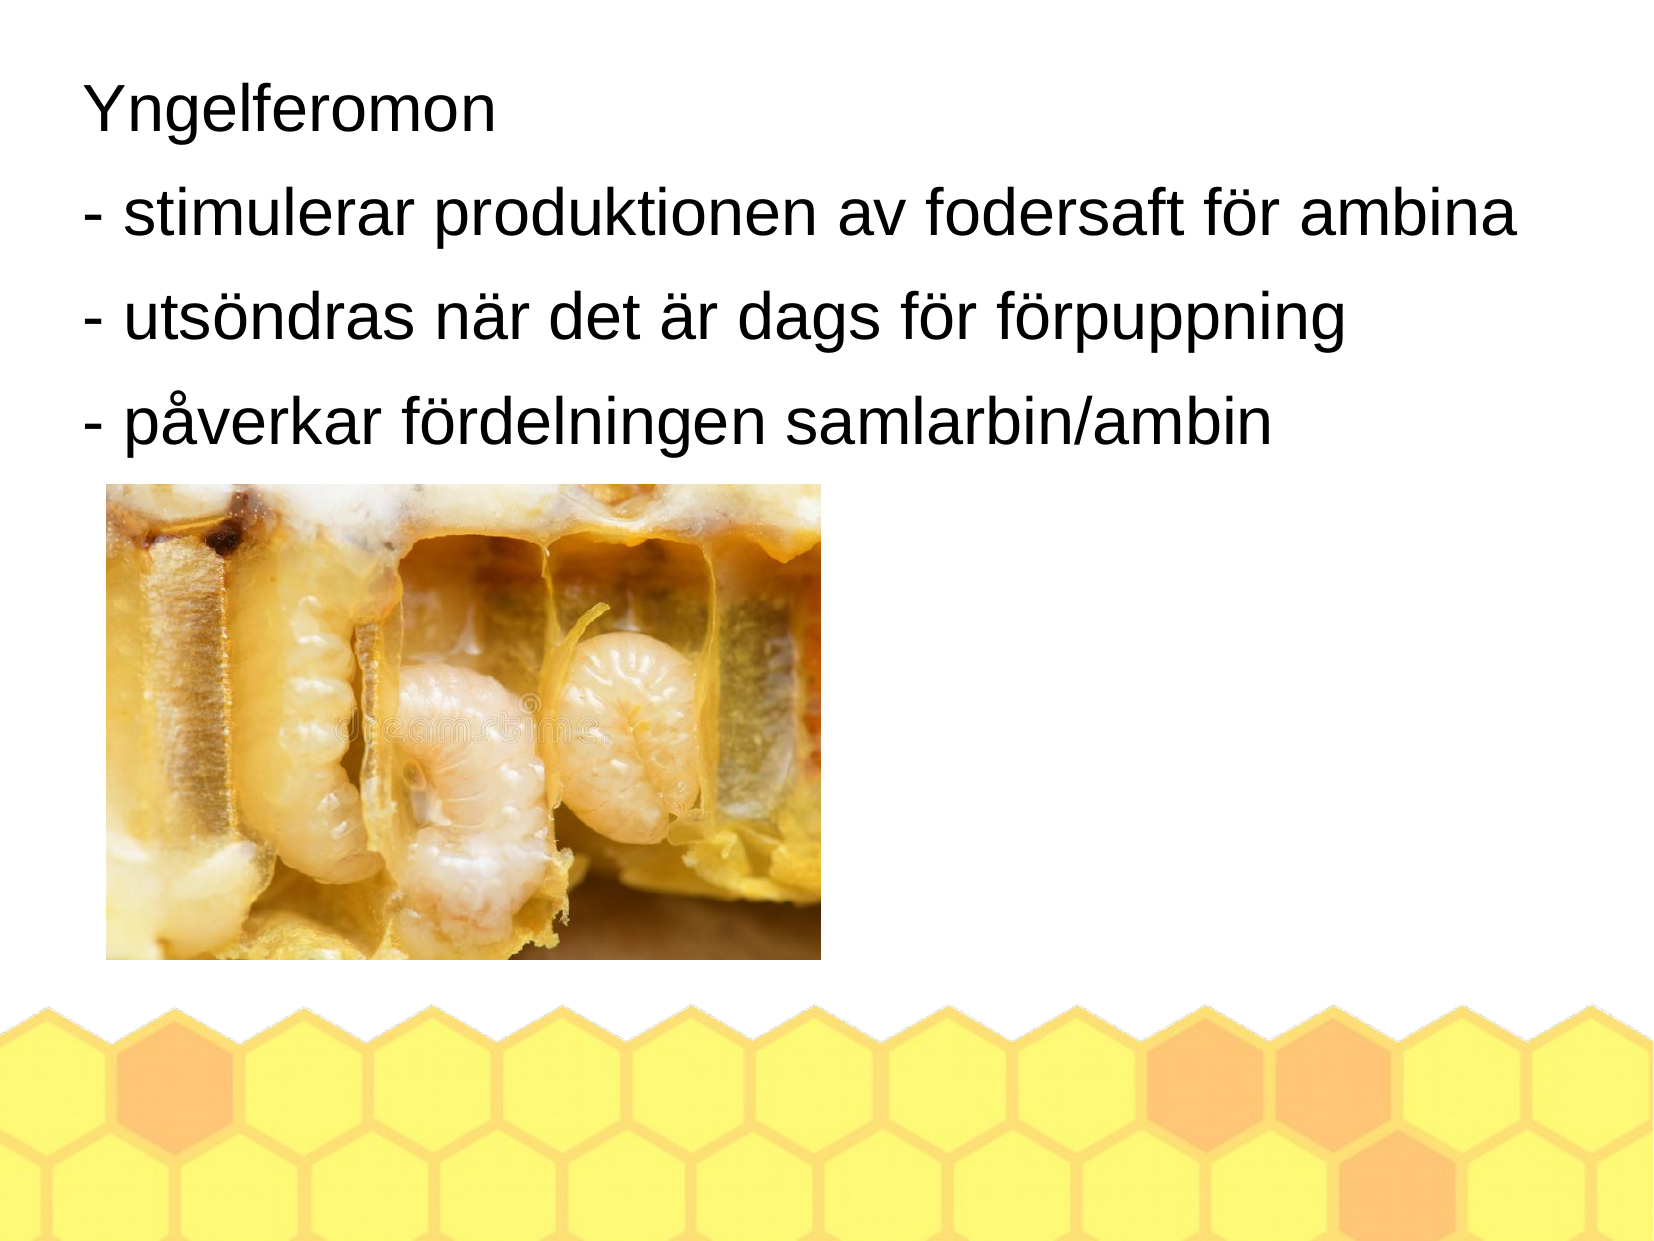

# Yngelferomon
- stimulerar produktionen av fodersaft för ambina
- utsöndras när det är dags för förpuppning
- påverkar fördelningen samlarbin/ambin